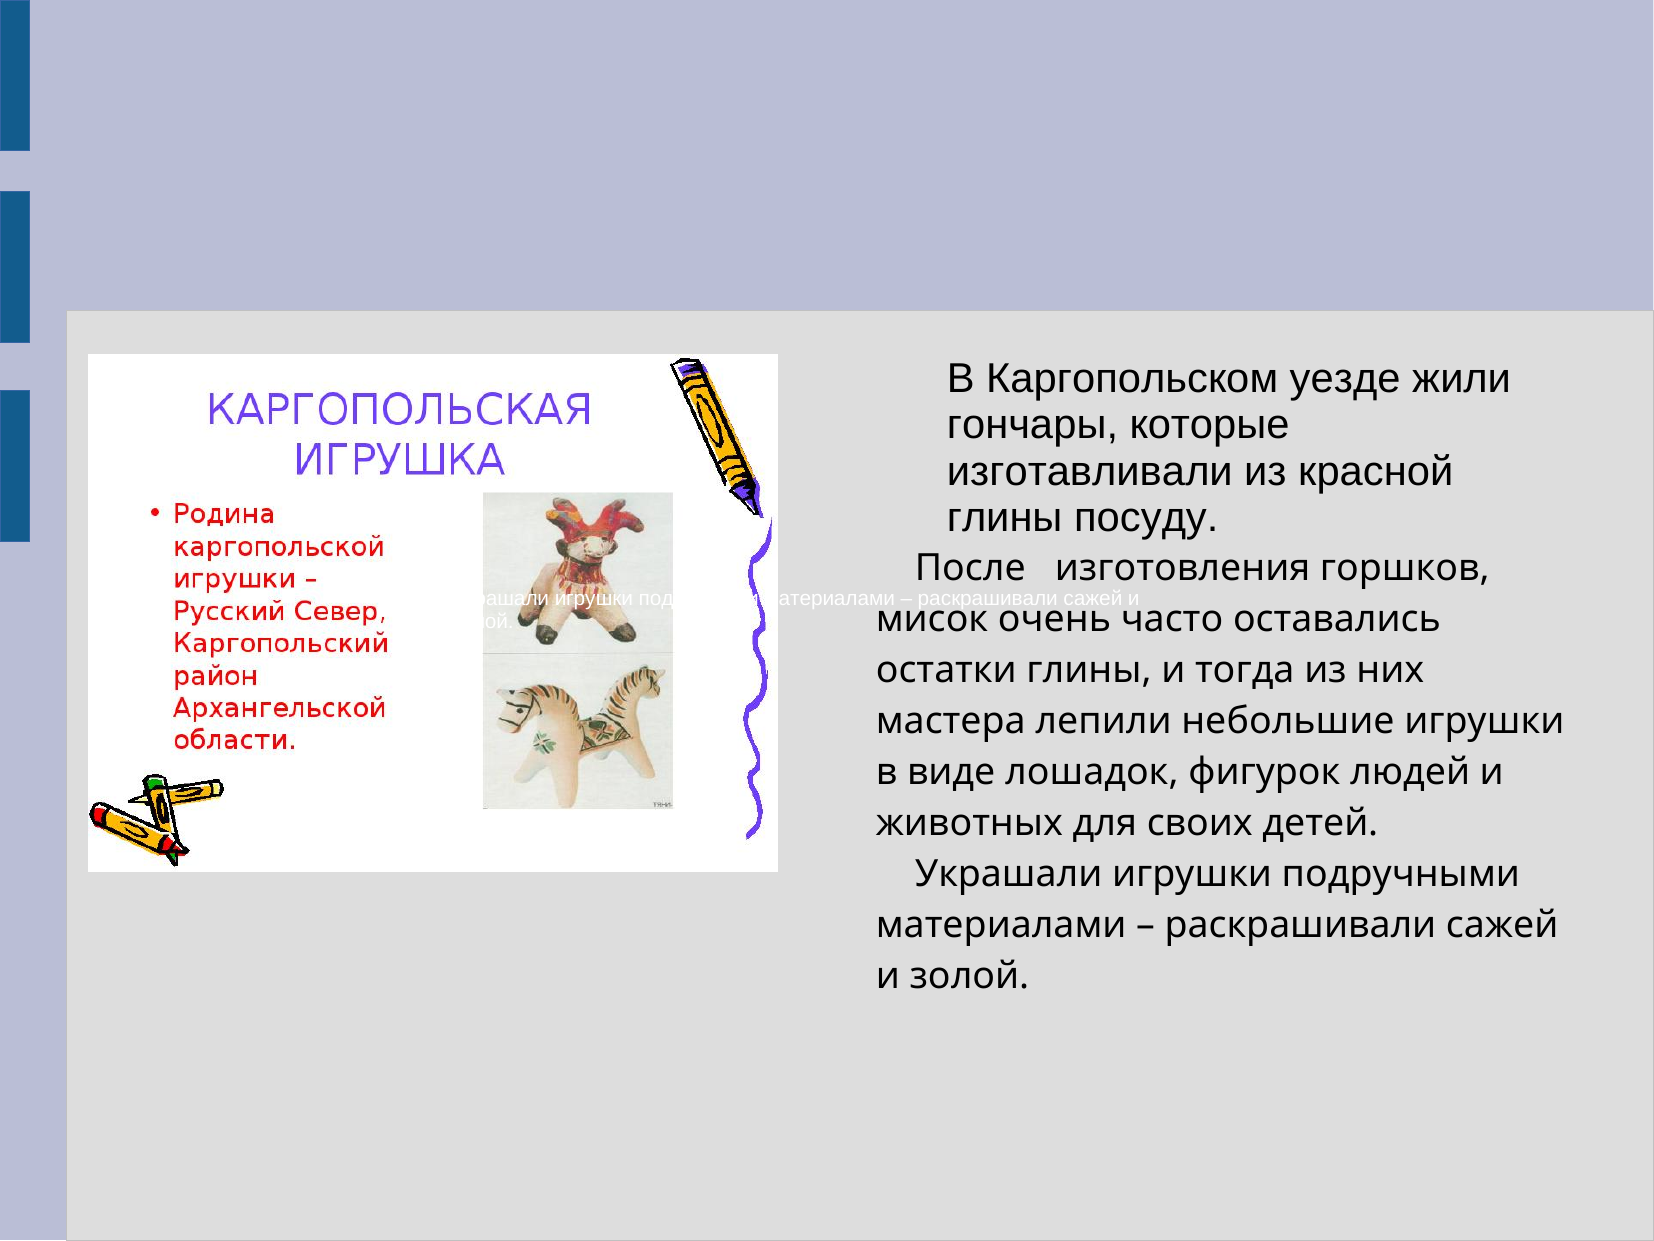

#
В Каргопольском уезде жили гончары, которые изготавливали из красной глины посуду.
 После  изготовления горшков, мисок очень часто оставались остатки глины, и тогда из них мастера лепили небольшие игрушки в виде лошадок, фигурок людей и животных для своих детей.
 Украшали игрушки подручными материалами – раскрашивали сажей и золой.
Украшали игрушки подручными материалами – раскрашивали сажей и золой.